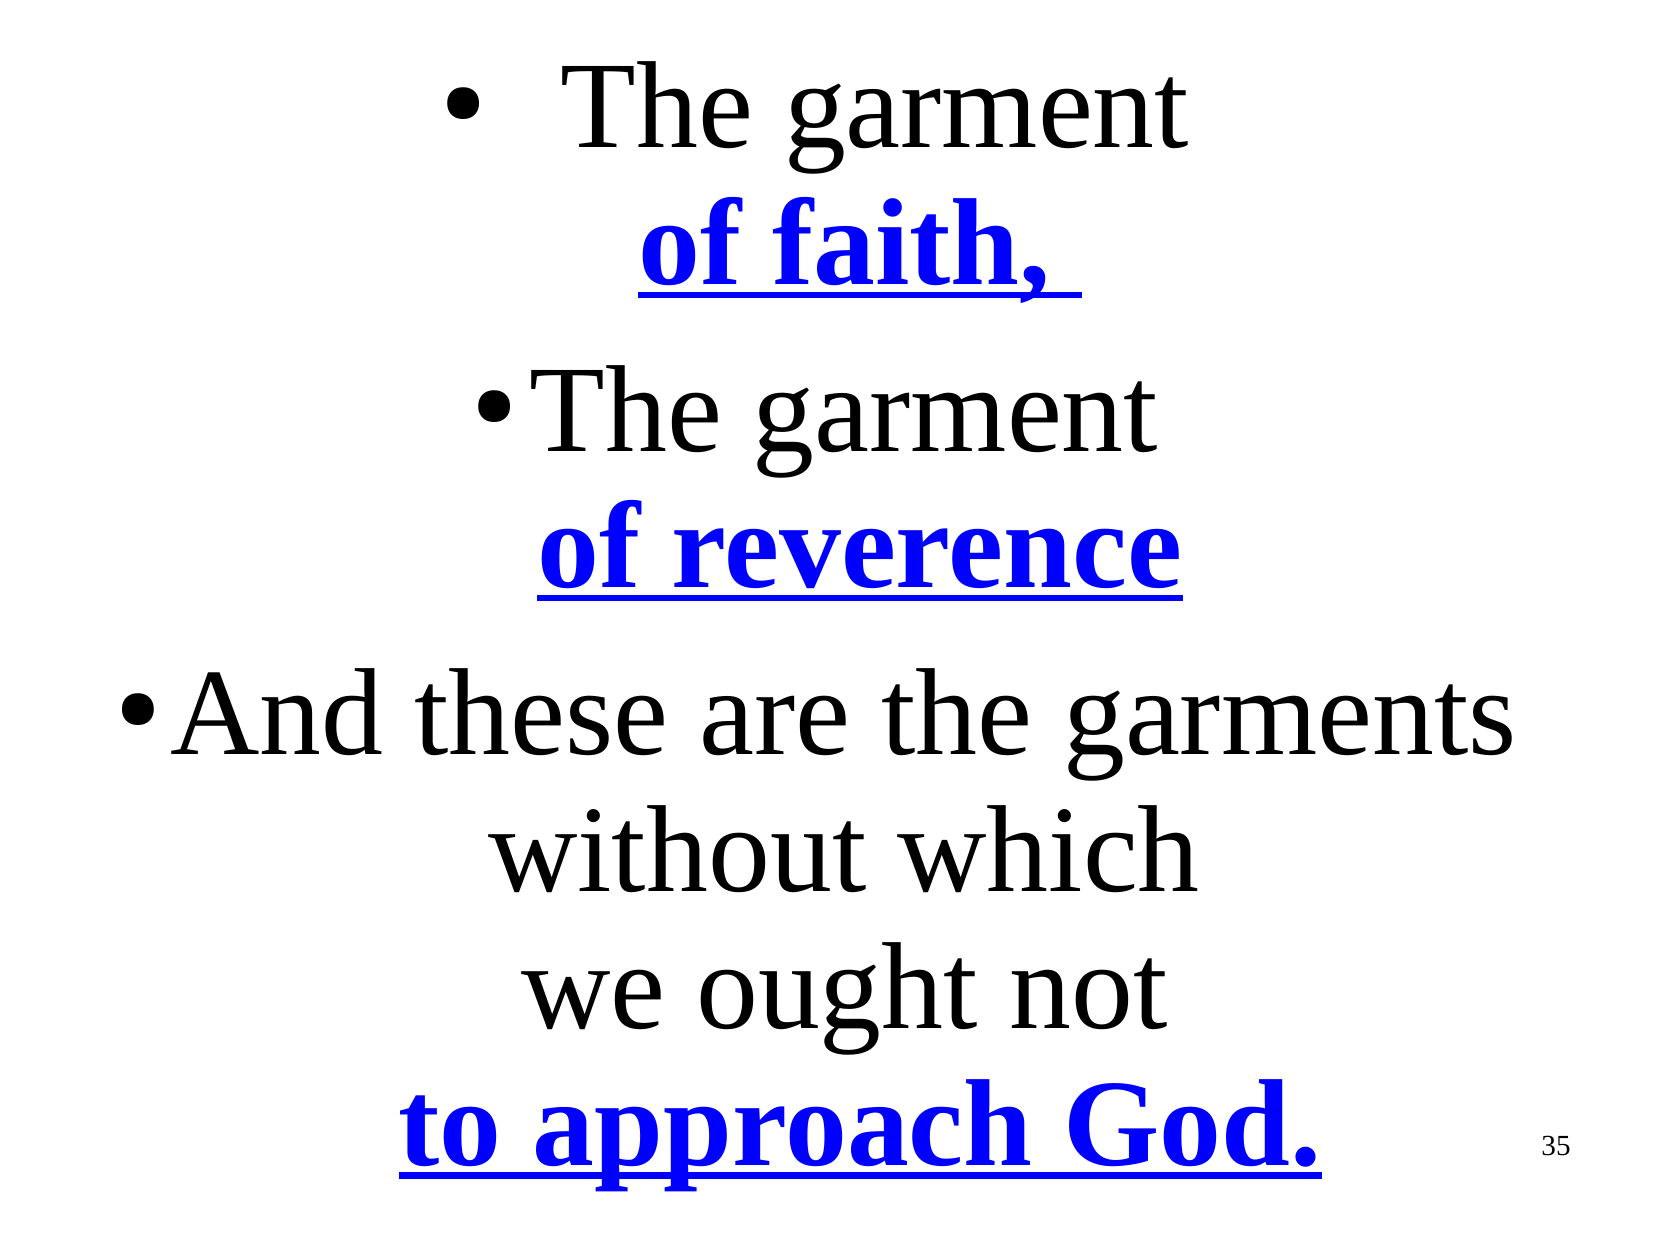

# The garment of faith,
The garment
of reverence
And these are the garments
without which
we ought not
to approach God.
35